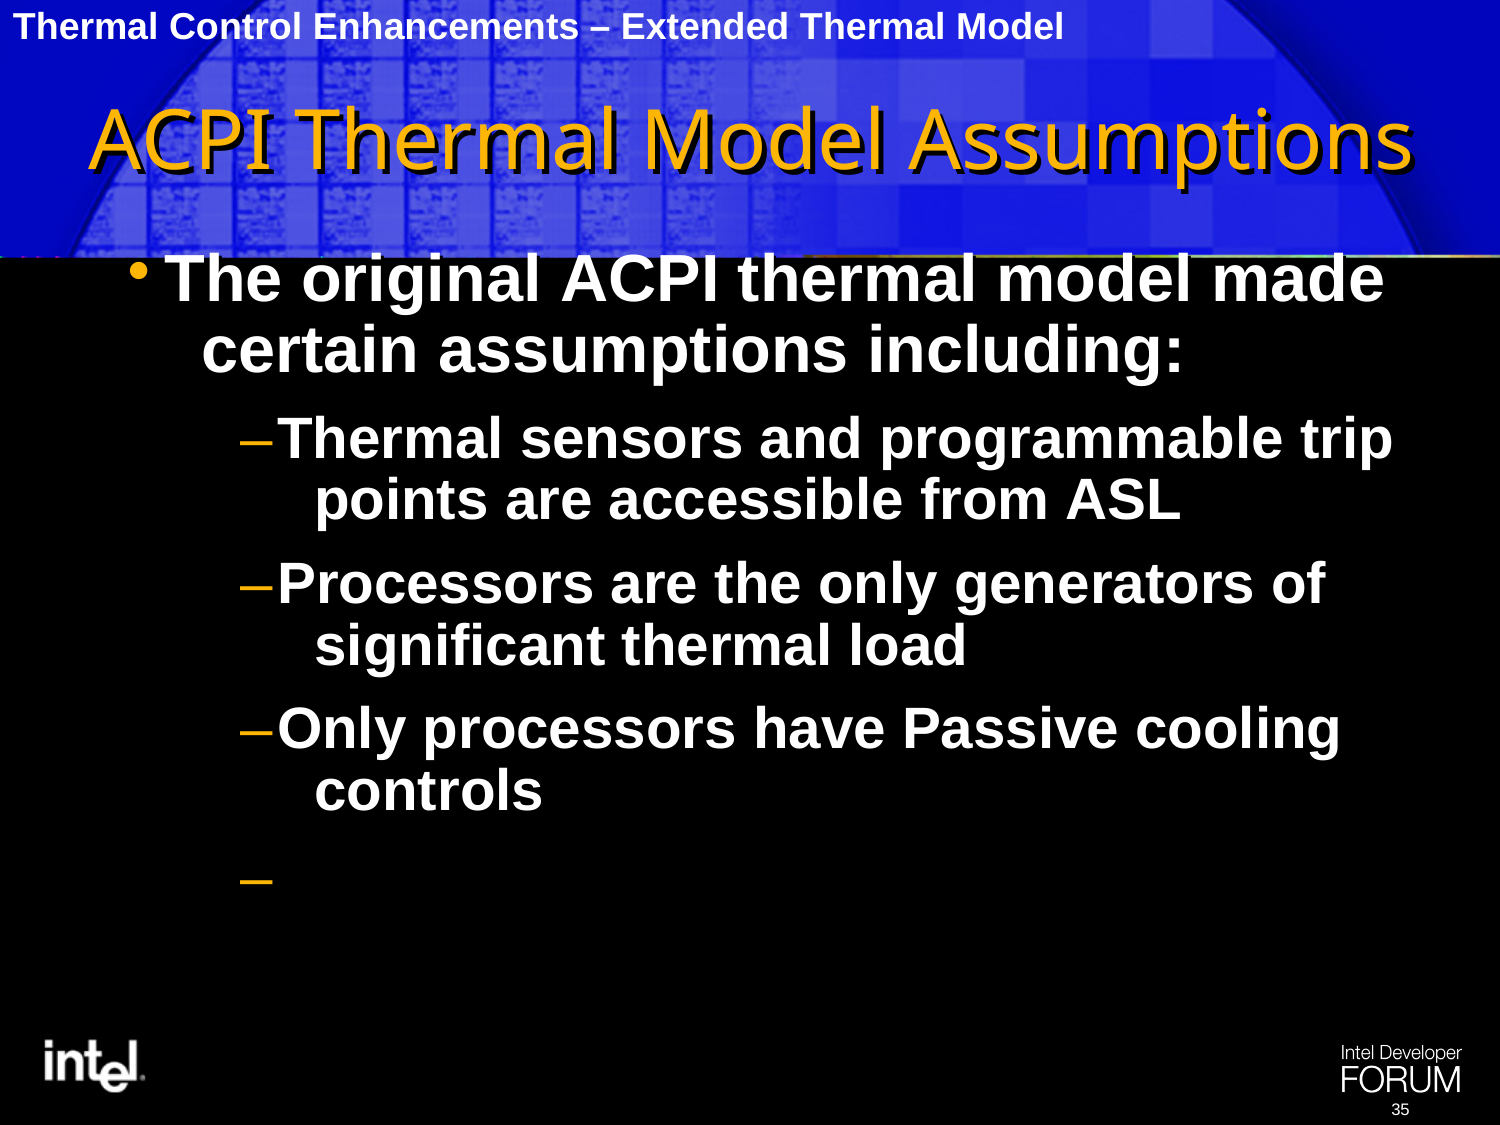

Thermal Control Enhancements – Extended Thermal Model
# ACPI Thermal Model Assumptions
The original ACPI thermal model made certain assumptions including:
Thermal sensors and programmable trip points are accessible from ASL
Processors are the only generators of significant thermal load
Only processors have Passive cooling controls